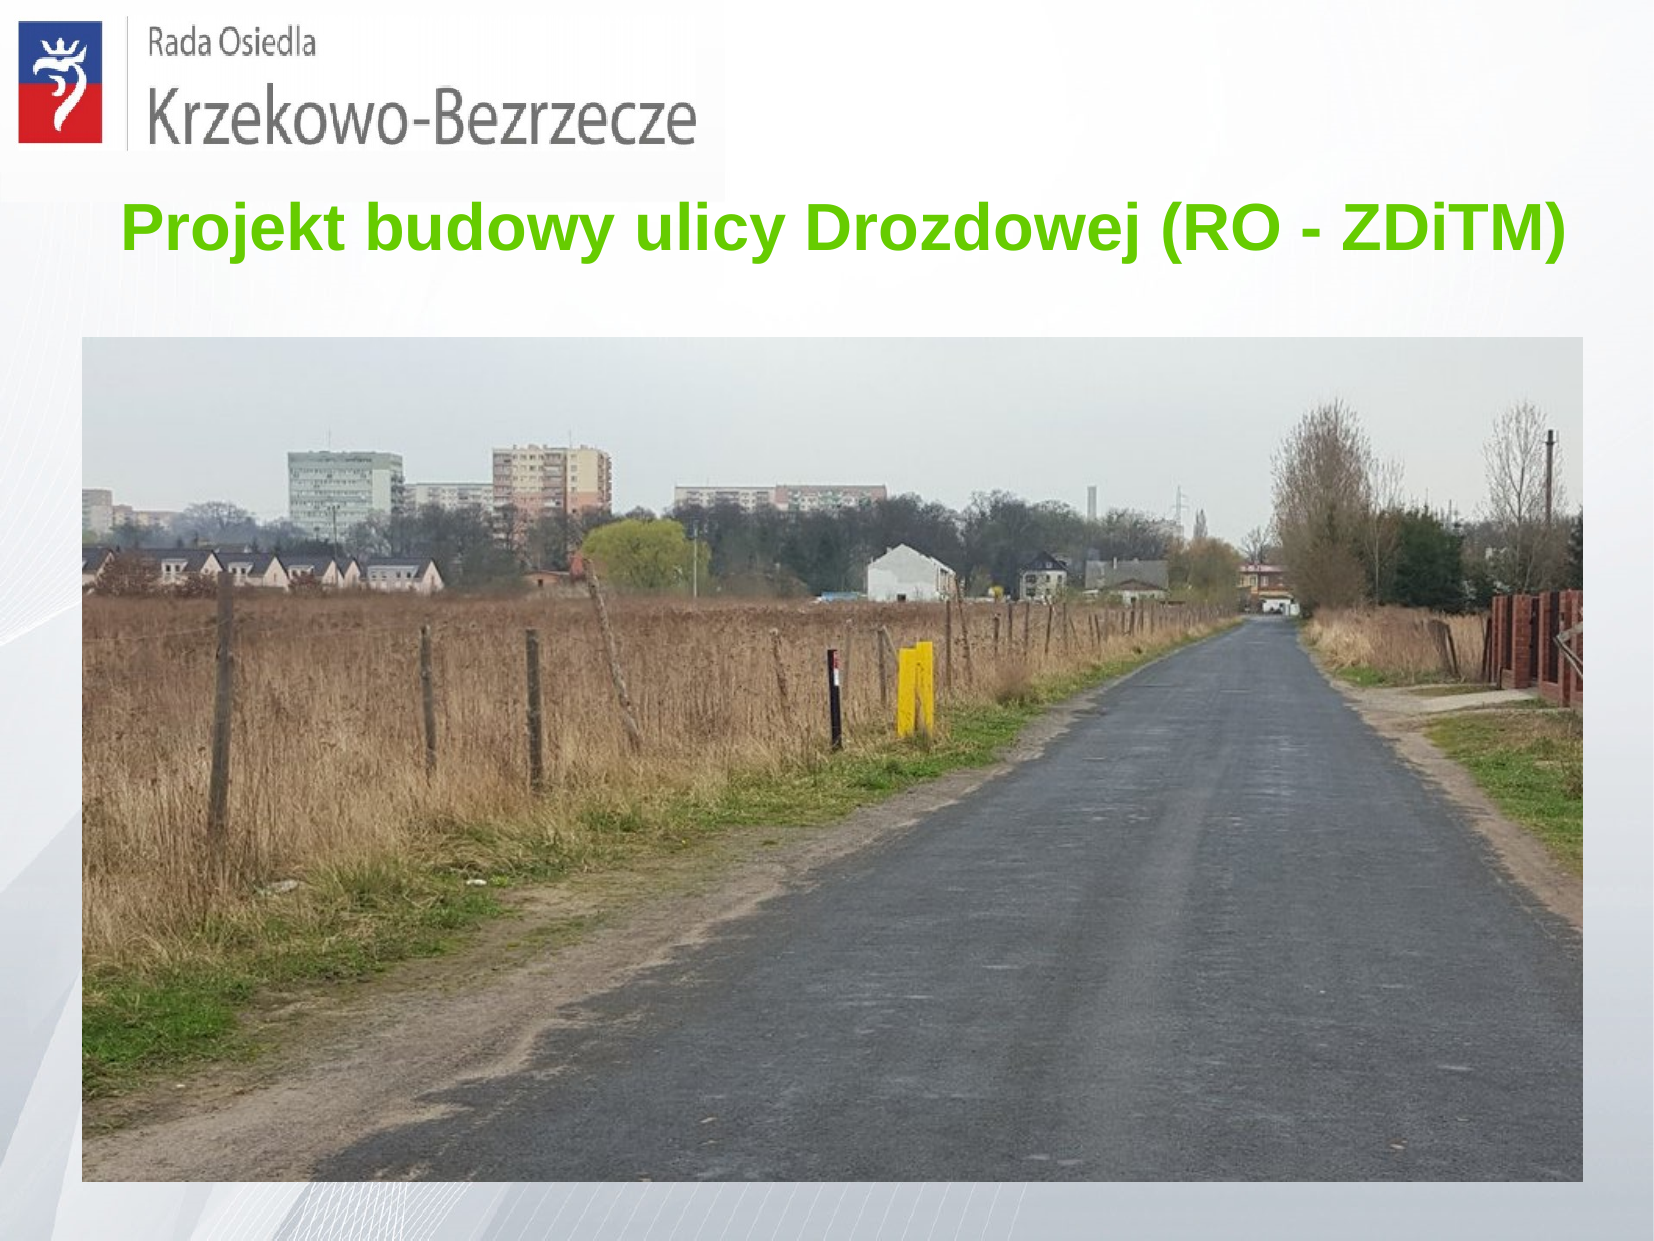

# Projekt budowy ulicy Drozdowej (RO - ZDiTM)